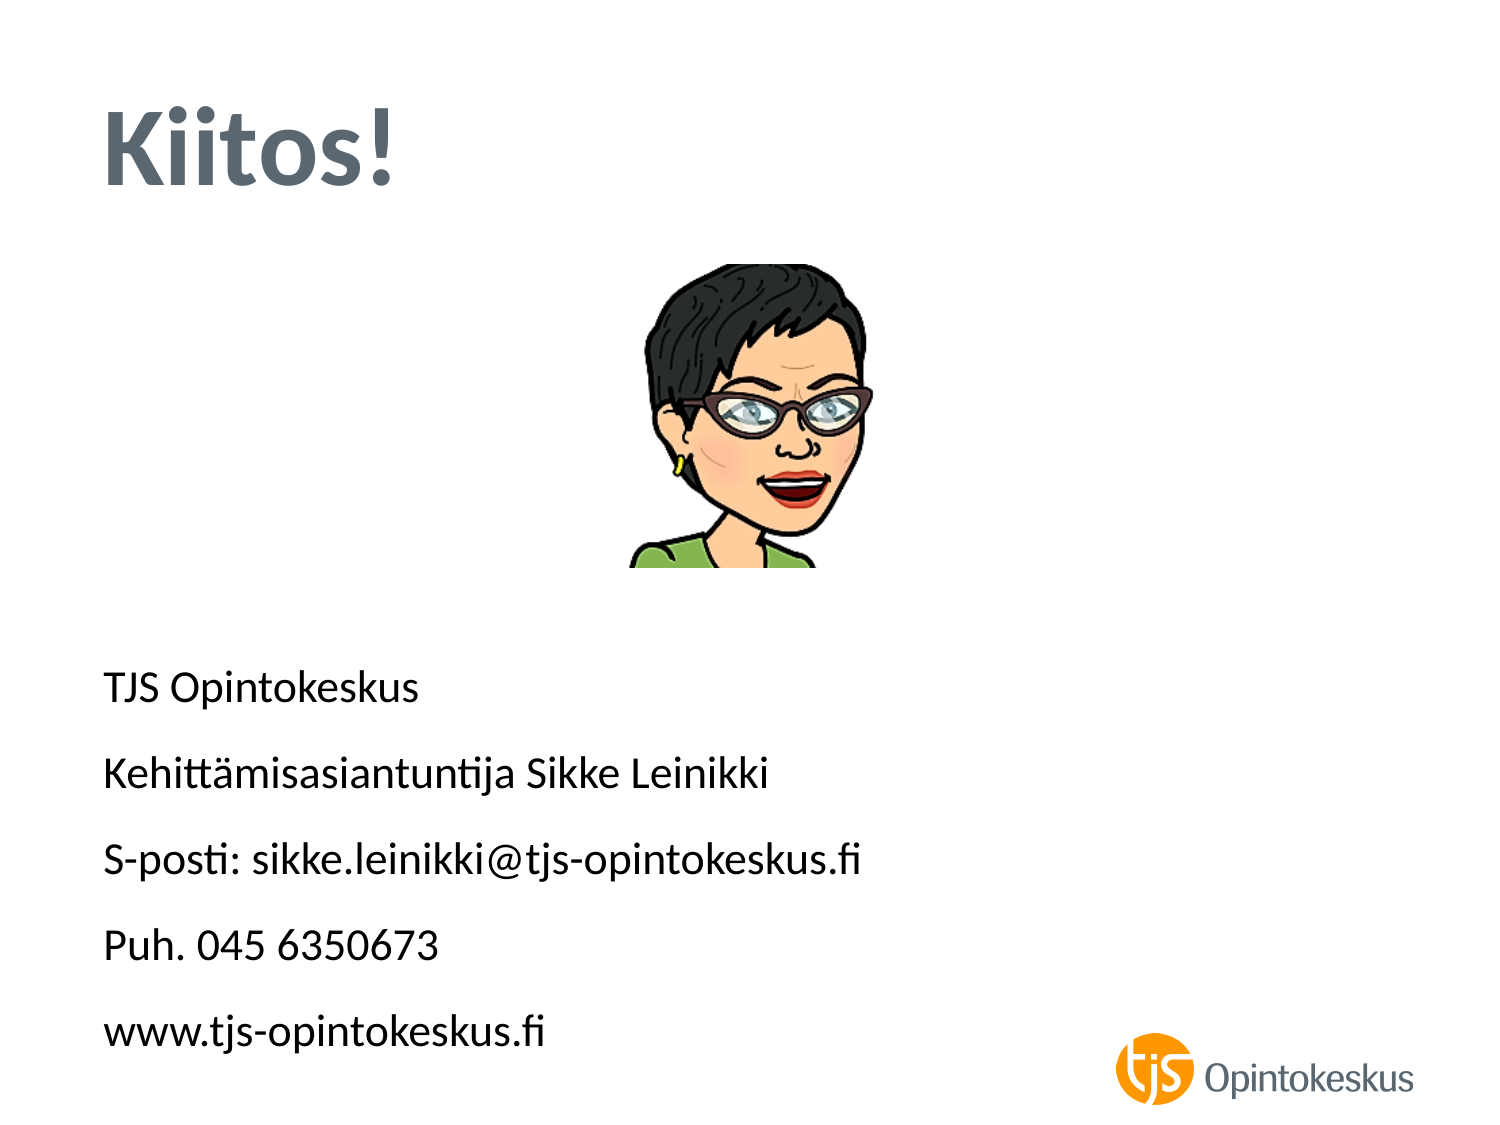

Kiitos!
# TJS Opintokeskus
Kehittämisasiantuntija Sikke Leinikki
S-posti: sikke.leinikki@tjs-opintokeskus.fi
Puh. 045 6350673
www.tjs-opintokeskus.fi